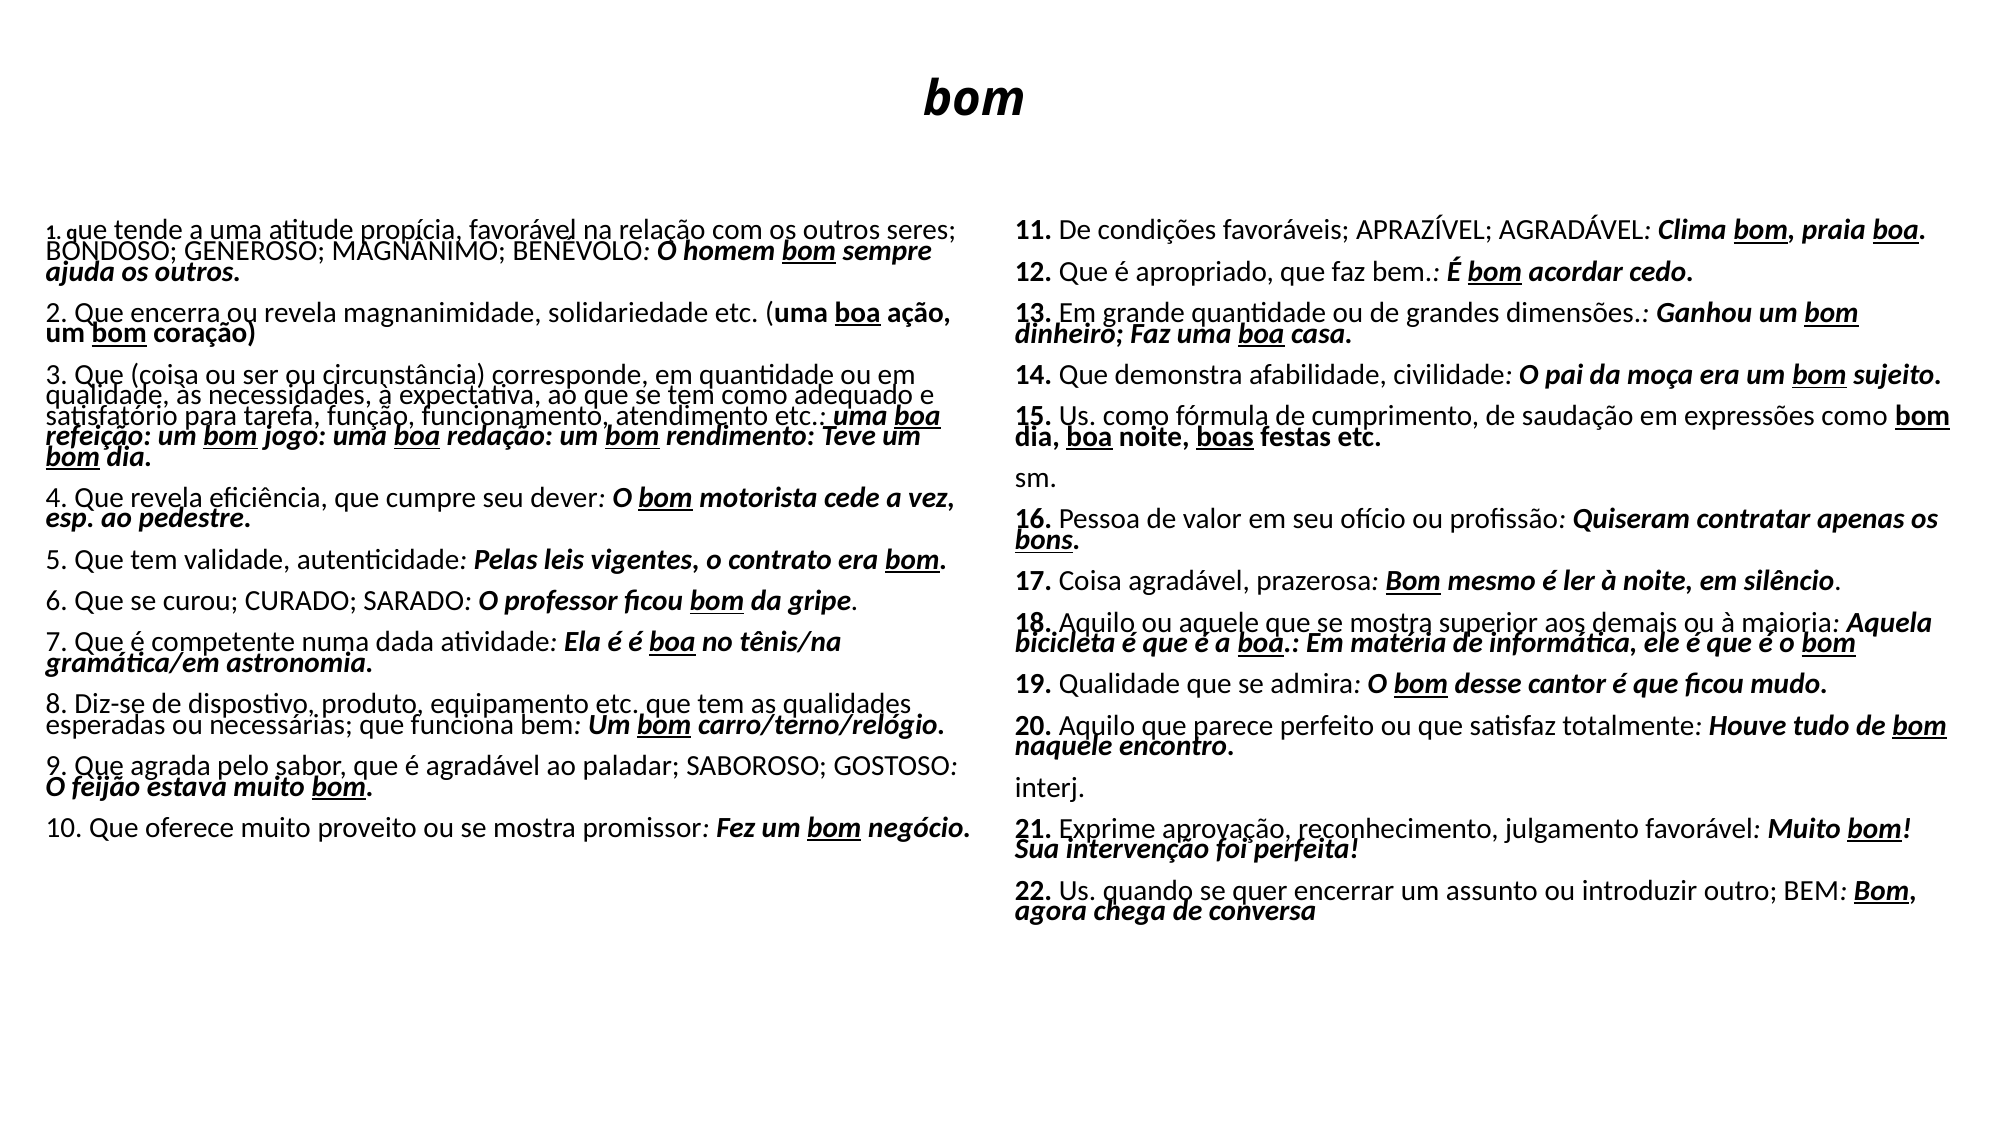

# bom
1. que tende a uma atitude propícia, favorável na relação com os outros seres; BONDOSO; GENEROSO; MAGNÂNIMO; BENÉVOLO: O homem bom sempre ajuda os outros.
2. Que encerra ou revela magnanimidade, solidariedade etc. (uma boa ação, um bom coração)
3. Que (coisa ou ser ou circunstância) corresponde, em quantidade ou em qualidade, às necessidades, à expectativa, ao que se tem como adequado e satisfatório para tarefa, função, funcionamento, atendimento etc.: uma boa refeição: um bom jogo: uma boa redação: um bom rendimento: Teve um bom dia.
4. Que revela eficiência, que cumpre seu dever: O bom motorista cede a vez, esp. ao pedestre.
5. Que tem validade, autenticidade: Pelas leis vigentes, o contrato era bom.
6. Que se curou; CURADO; SARADO: O professor ficou bom da gripe.
7. Que é competente numa dada atividade: Ela é é boa no tênis/na gramática/em astronomia.
8. Diz-se de dispostivo, produto, equipamento etc. que tem as qualidades esperadas ou necessárias; que funciona bem: Um bom carro/terno/relógio.
9. Que agrada pelo sabor, que é agradável ao paladar; SABOROSO; GOSTOSO: O feijão estava muito bom.
10. Que oferece muito proveito ou se mostra promissor: Fez um bom negócio.
11. De condições favoráveis; APRAZÍVEL; AGRADÁVEL: Clima bom, praia boa.
12. Que é apropriado, que faz bem.: É bom acordar cedo.
13. Em grande quantidade ou de grandes dimensões.: Ganhou um bom dinheiro; Faz uma boa casa.
14. Que demonstra afabilidade, civilidade: O pai da moça era um bom sujeito.
15. Us. como fórmula de cumprimento, de saudação em expressões como bom dia, boa noite, boas festas etc.
sm.
16. Pessoa de valor em seu ofício ou profissão: Quiseram contratar apenas os bons.
17. Coisa agradável, prazerosa: Bom mesmo é ler à noite, em silêncio.
18. Aquilo ou aquele que se mostra superior aos demais ou à maioria: Aquela bicicleta é que é a boa.: Em matéria de informática, ele é que é o bom
19. Qualidade que se admira: O bom desse cantor é que ficou mudo.
20. Aquilo que parece perfeito ou que satisfaz totalmente: Houve tudo de bom naquele encontro.
interj.
21. Exprime aprovação, reconhecimento, julgamento favorável: Muito bom! Sua intervenção foi perfeita!
22. Us. quando se quer encerrar um assunto ou introduzir outro; BEM: Bom, agora chega de conversa